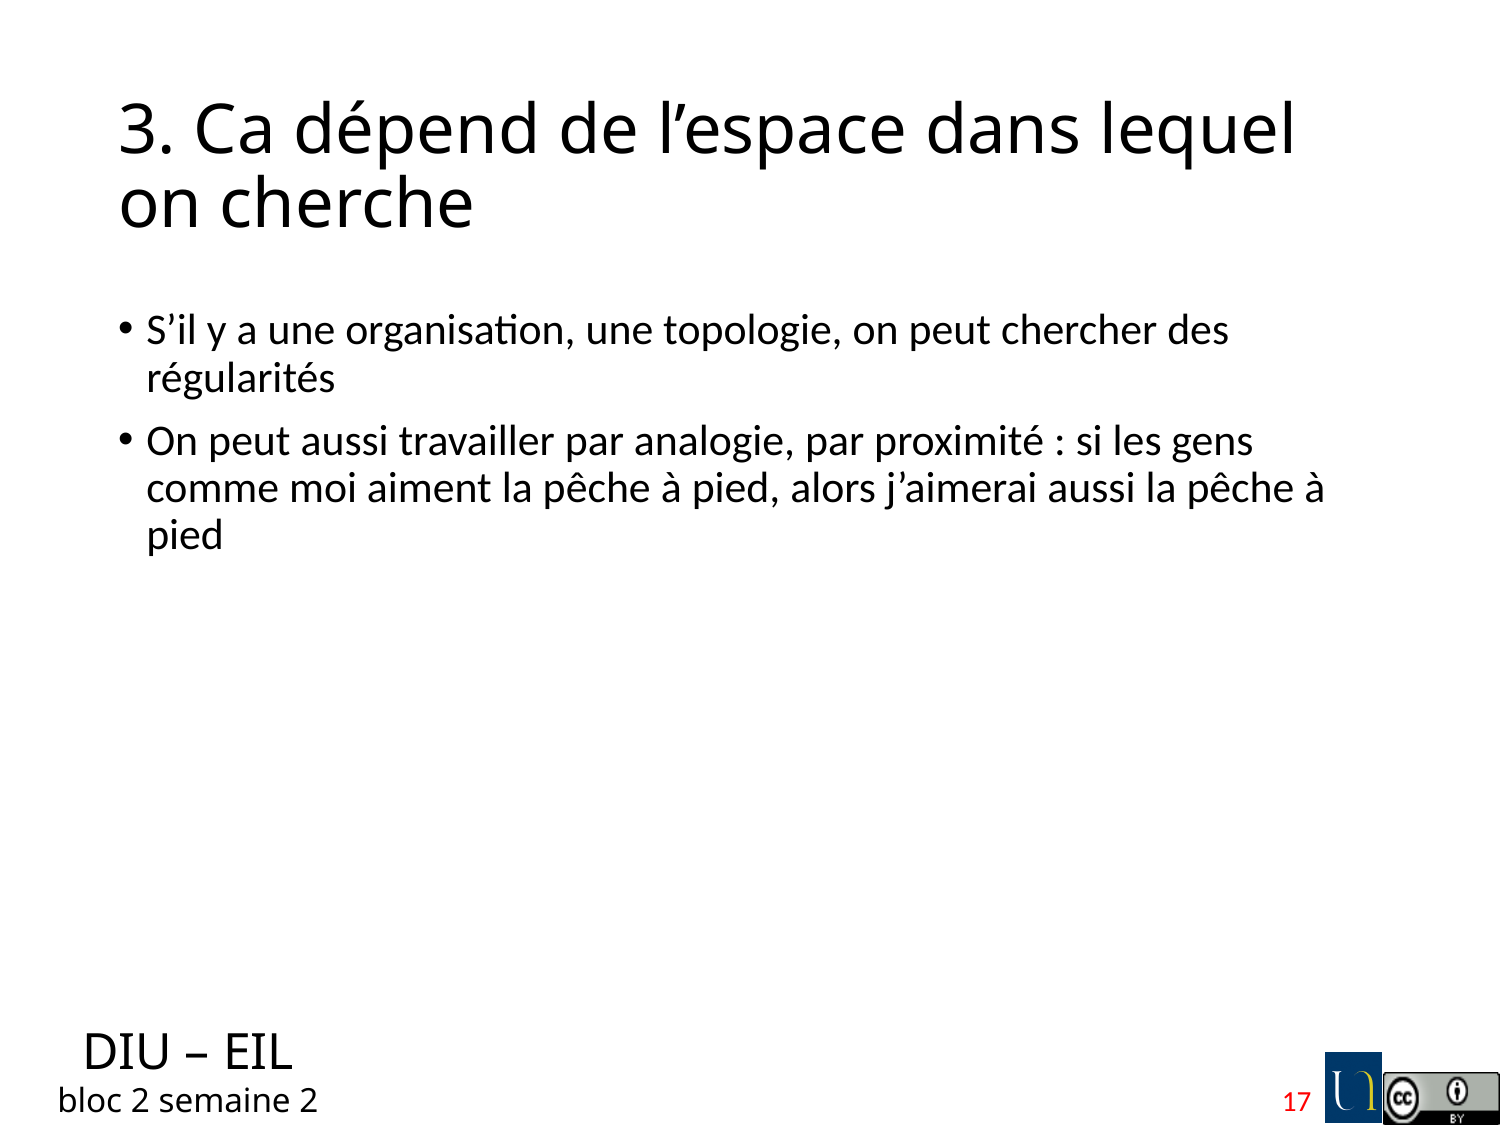

# 3. Ca dépend de l’espace dans lequel on cherche
S’il y a une organisation, une topologie, on peut chercher des régularités
On peut aussi travailler par analogie, par proximité : si les gens comme moi aiment la pêche à pied, alors j’aimerai aussi la pêche à pied